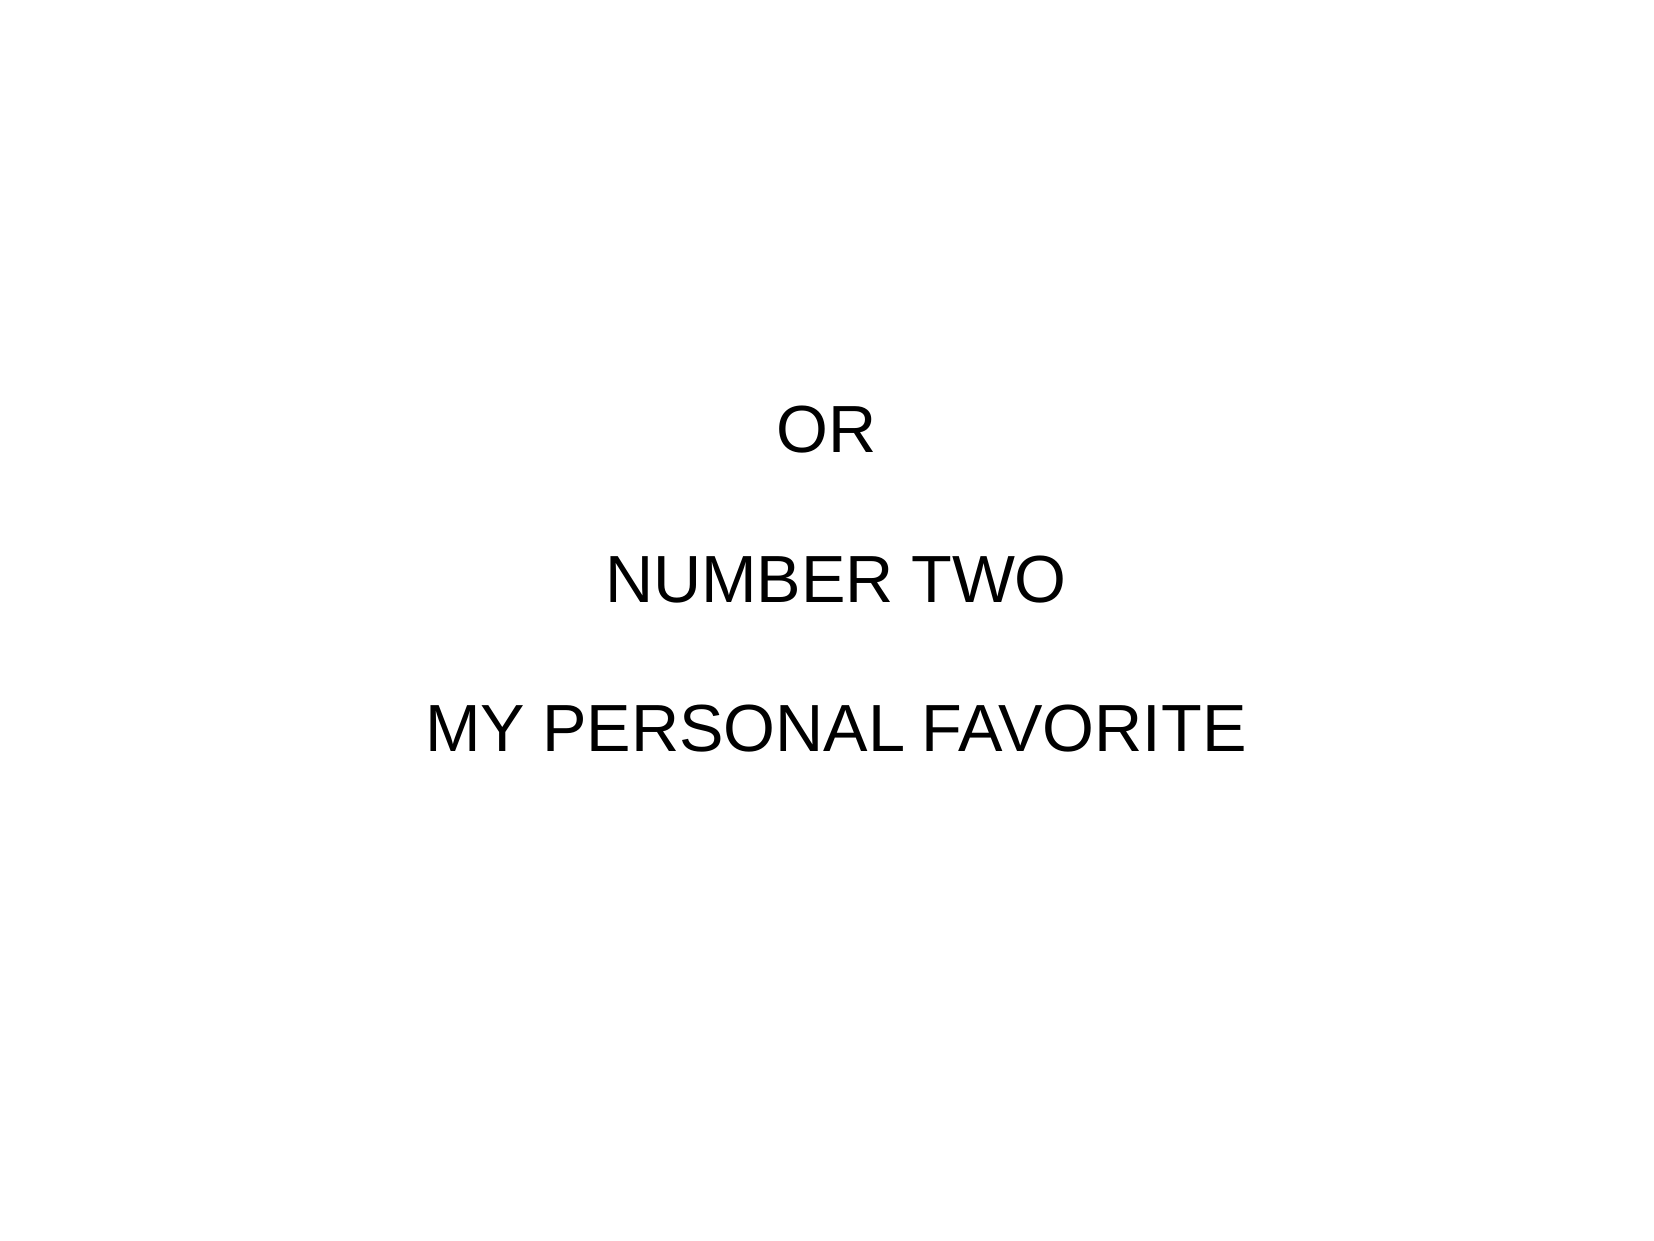

# OR
 NUMBER TWO
 MY PERSONAL FAVORITE